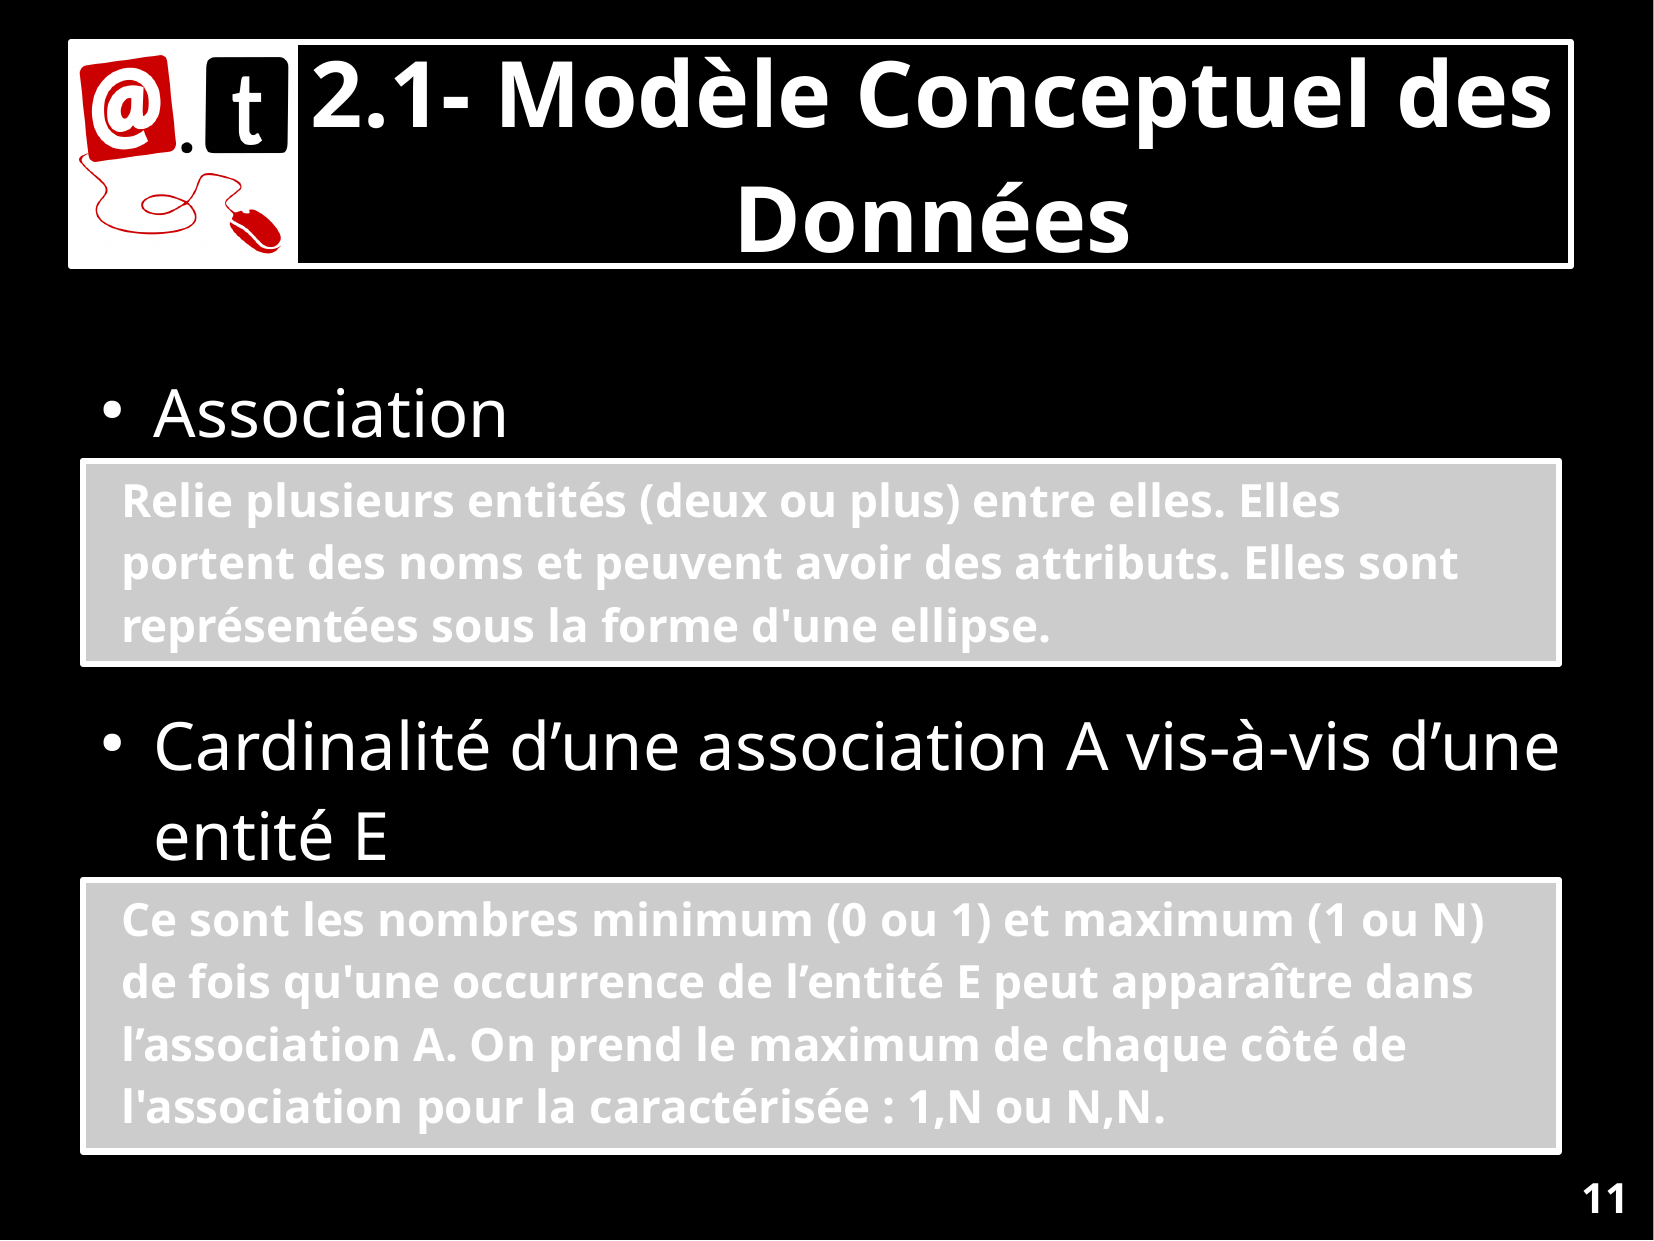

# 2.1- Modèle Conceptuel des Données
Association
Cardinalité d’une association A vis-à-vis d’une entité E
Relie plusieurs entités (deux ou plus) entre elles. Elles portent des noms et peuvent avoir des attributs. Elles sont représentées sous la forme d'une ellipse.
Ce sont les nombres minimum (0 ou 1) et maximum (1 ou N) de fois qu'une occurrence de l’entité E peut apparaître dans l’association A. On prend le maximum de chaque côté de l'association pour la caractérisée : 1,N ou N,N.
11